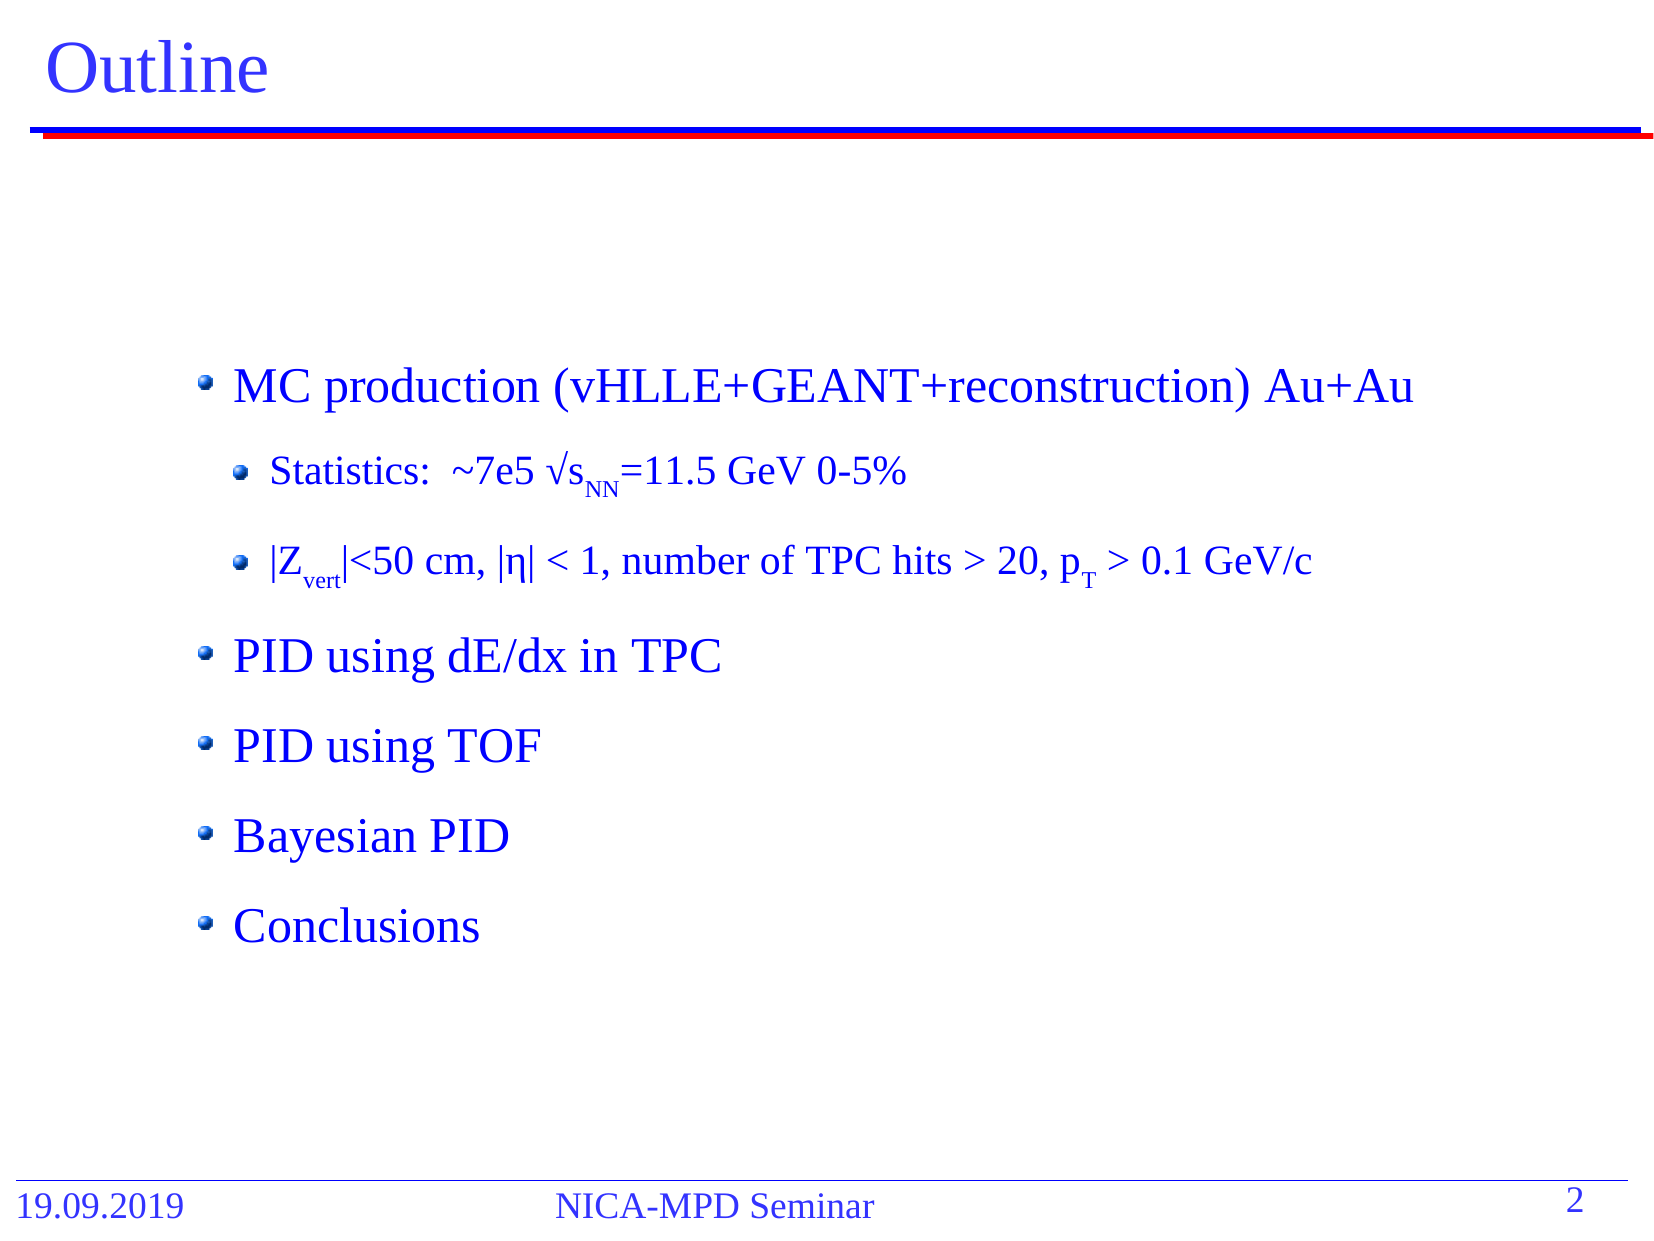

Outline
MC production (vHLLE+GEANT+reconstruction) Au+Au
Statistics: ~7e5 √sNN=11.5 GeV 0-5%
|Zvert|<50 cm, |η| < 1, number of TPC hits > 20, pT > 0.1 GeV/c
PID using dE/dx in TPC
PID using TOF
Bayesian PID
Conclusions
2